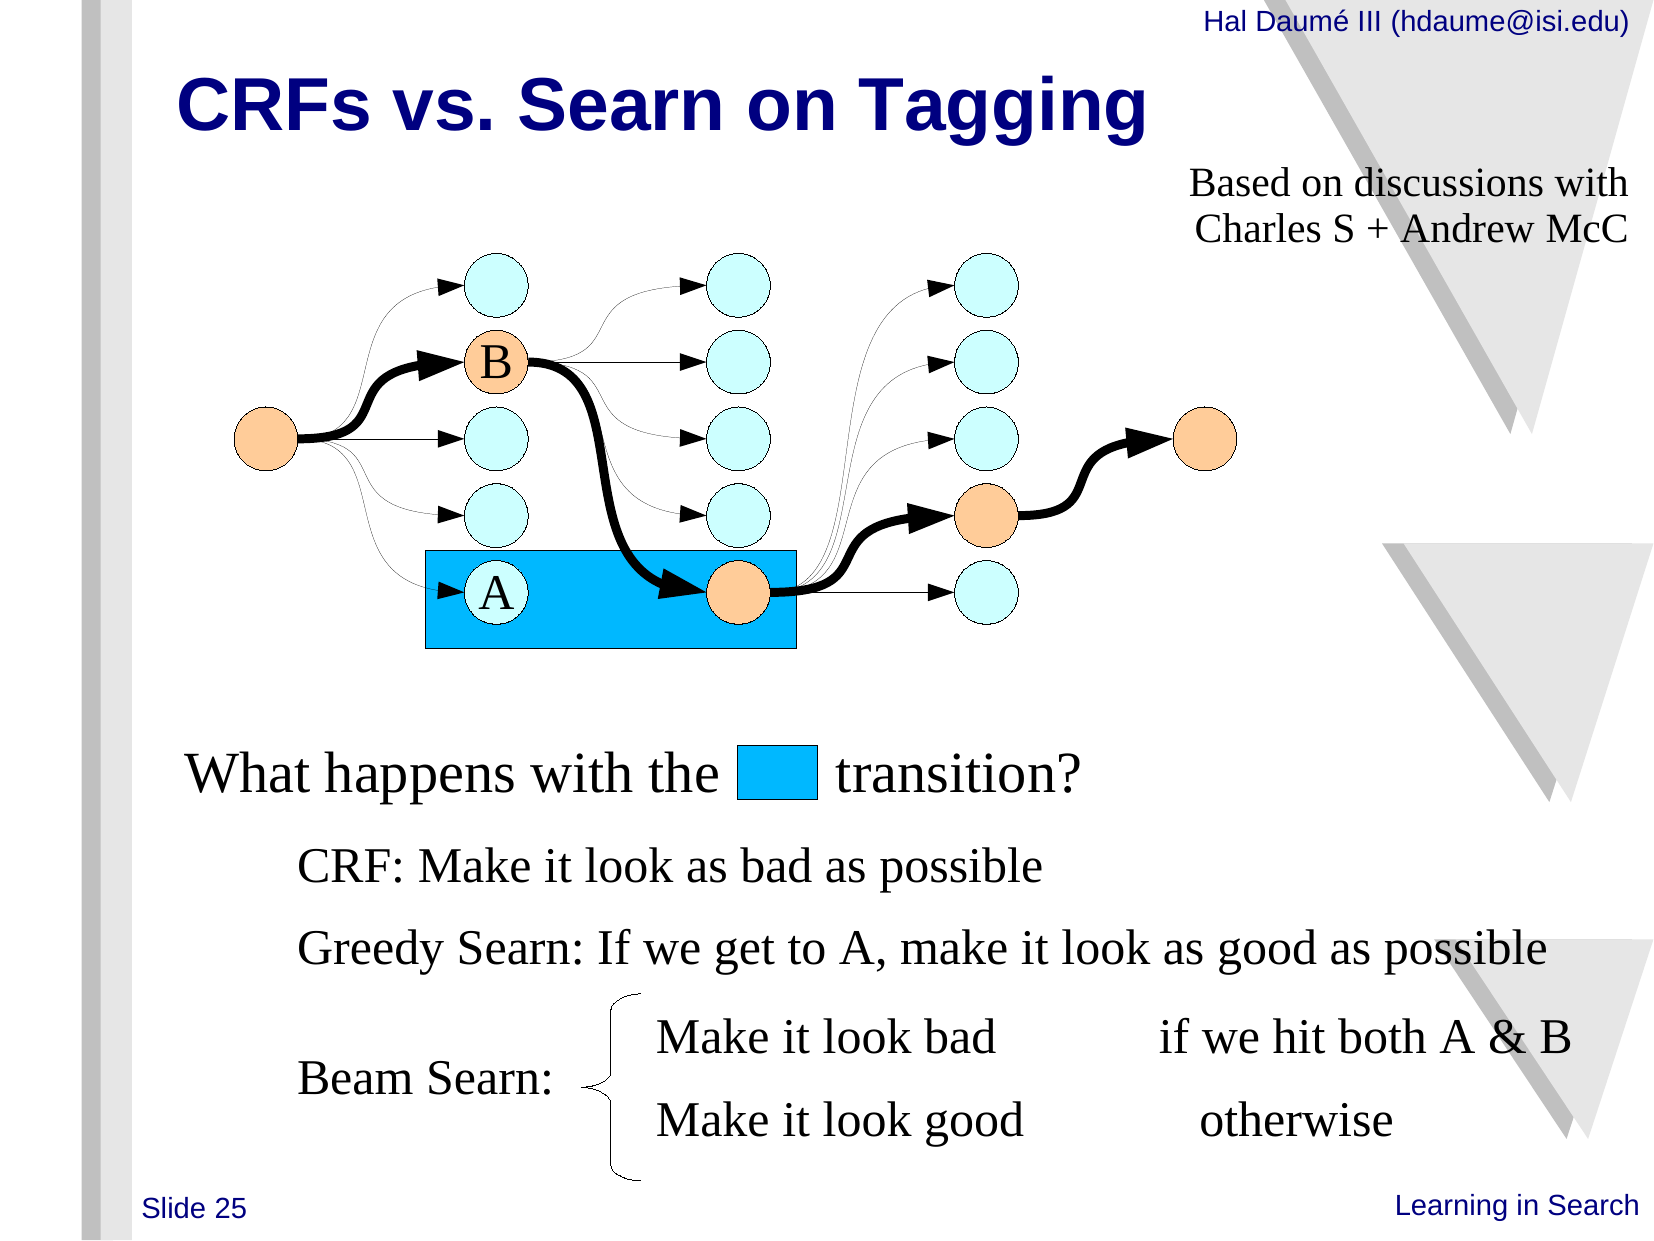

# CRFs vs. Searn on Tagging
Based on discussions with Charles S + Andrew McC
B
A
What happens with the transition?
CRF: Make it look as bad as possible
Greedy Searn: If we get to A, make it look as good as possible
Make it look bad if we hit both A & B
Beam Searn:
Make it look good otherwise